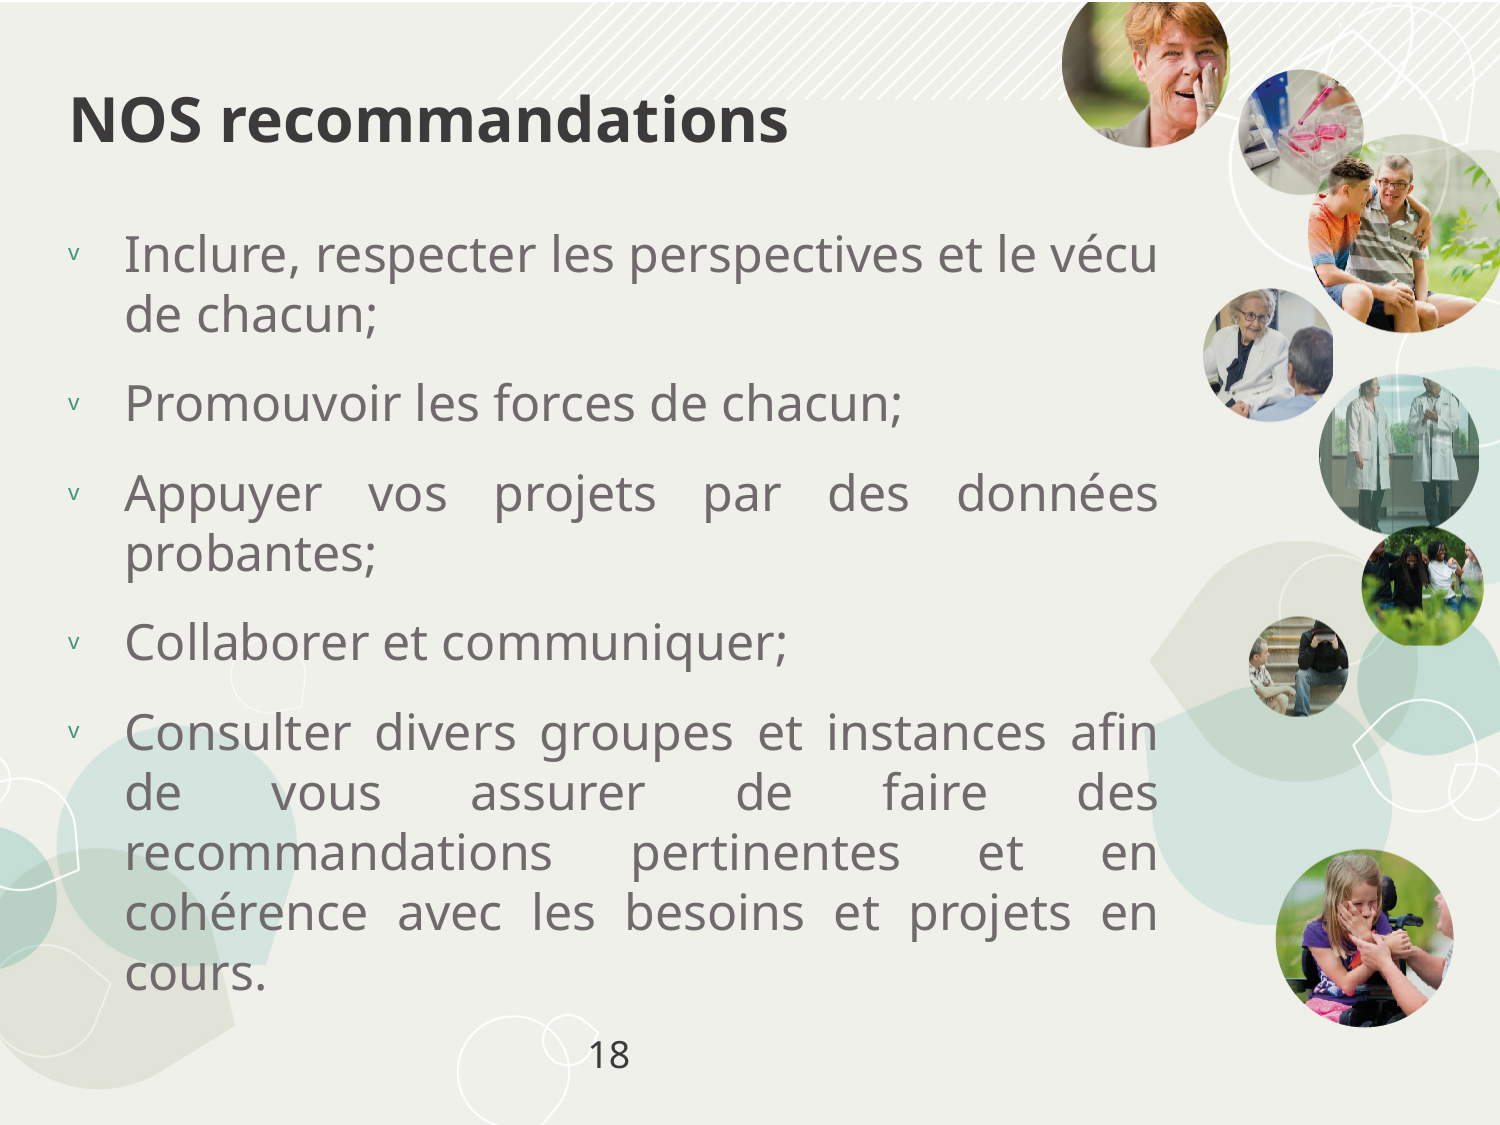

NOS recommandations
# Inclure, respecter les perspectives et le vécu de chacun;
Promouvoir les forces de chacun;
Appuyer vos projets par des données probantes;
Collaborer et communiquer;
Consulter divers groupes et instances afin de vous assurer de faire des recommandations pertinentes et en cohérence avec les besoins et projets en cours.